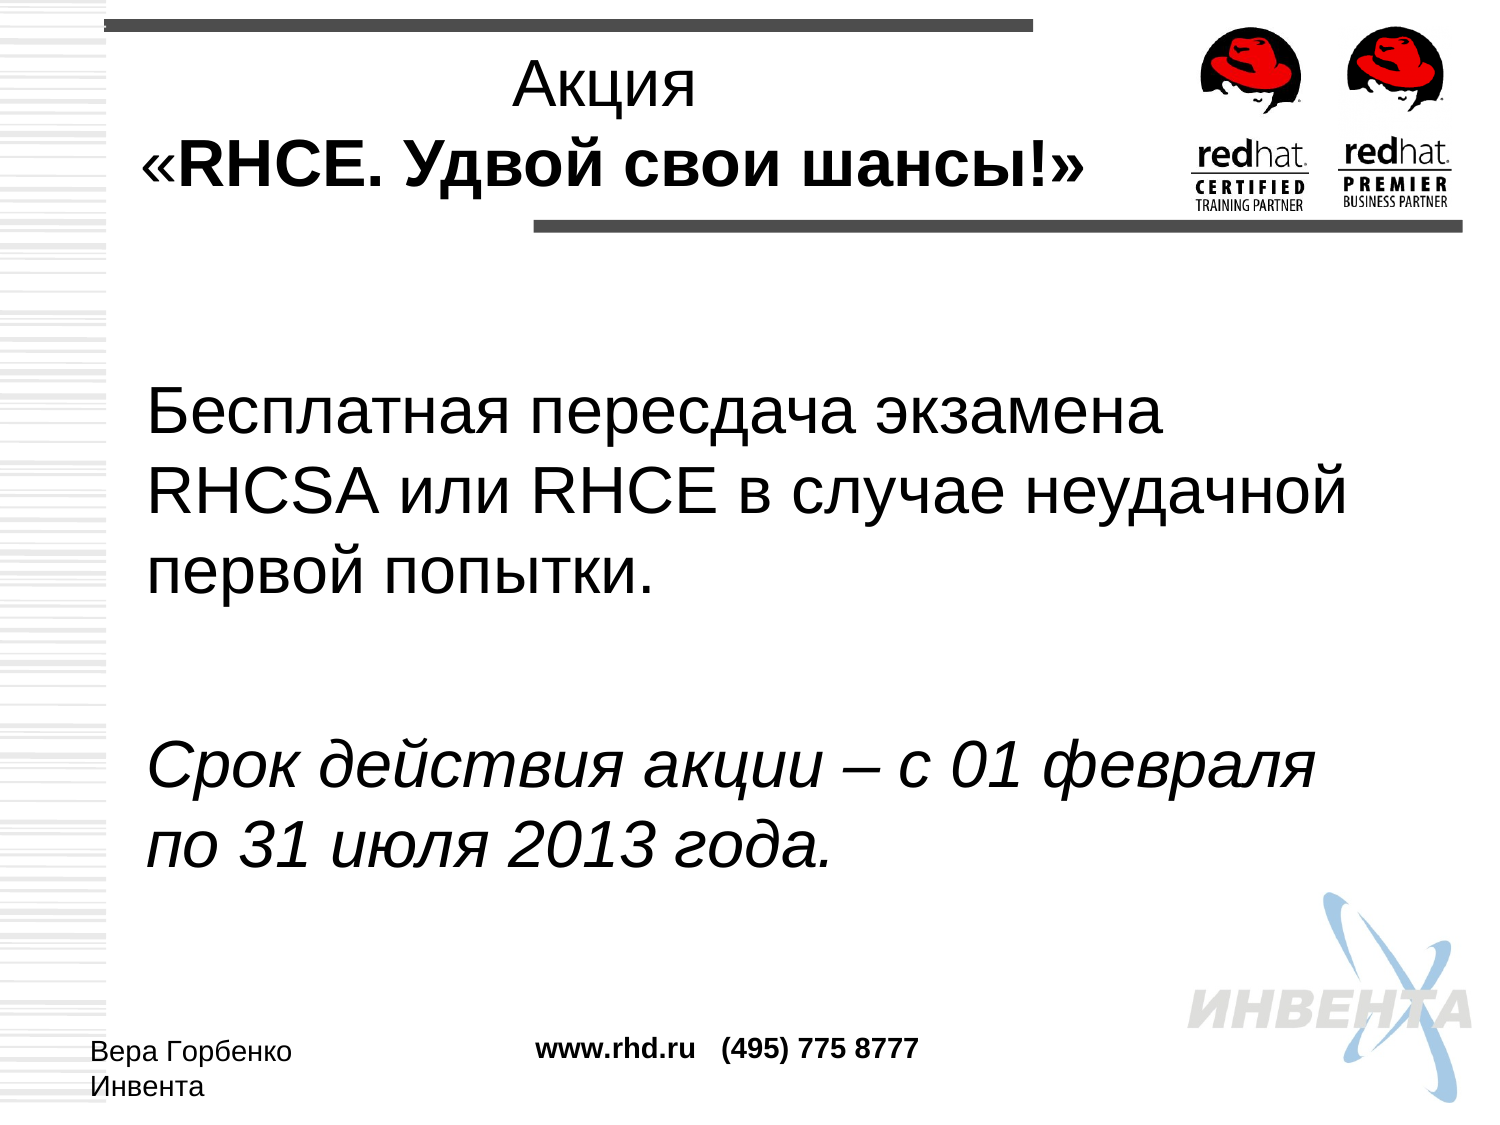

# Акция «RHCE. Удвой свои шансы!»
	Бесплатная пересдача экзамена RHCSA или RHCE в случае неудачной первой попытки.
	Срок действия акции – с 01 февраля по 31 июля 2013 года.
Вера Горбенко
Инвента
 www.rhd.ru (495) 775 8777